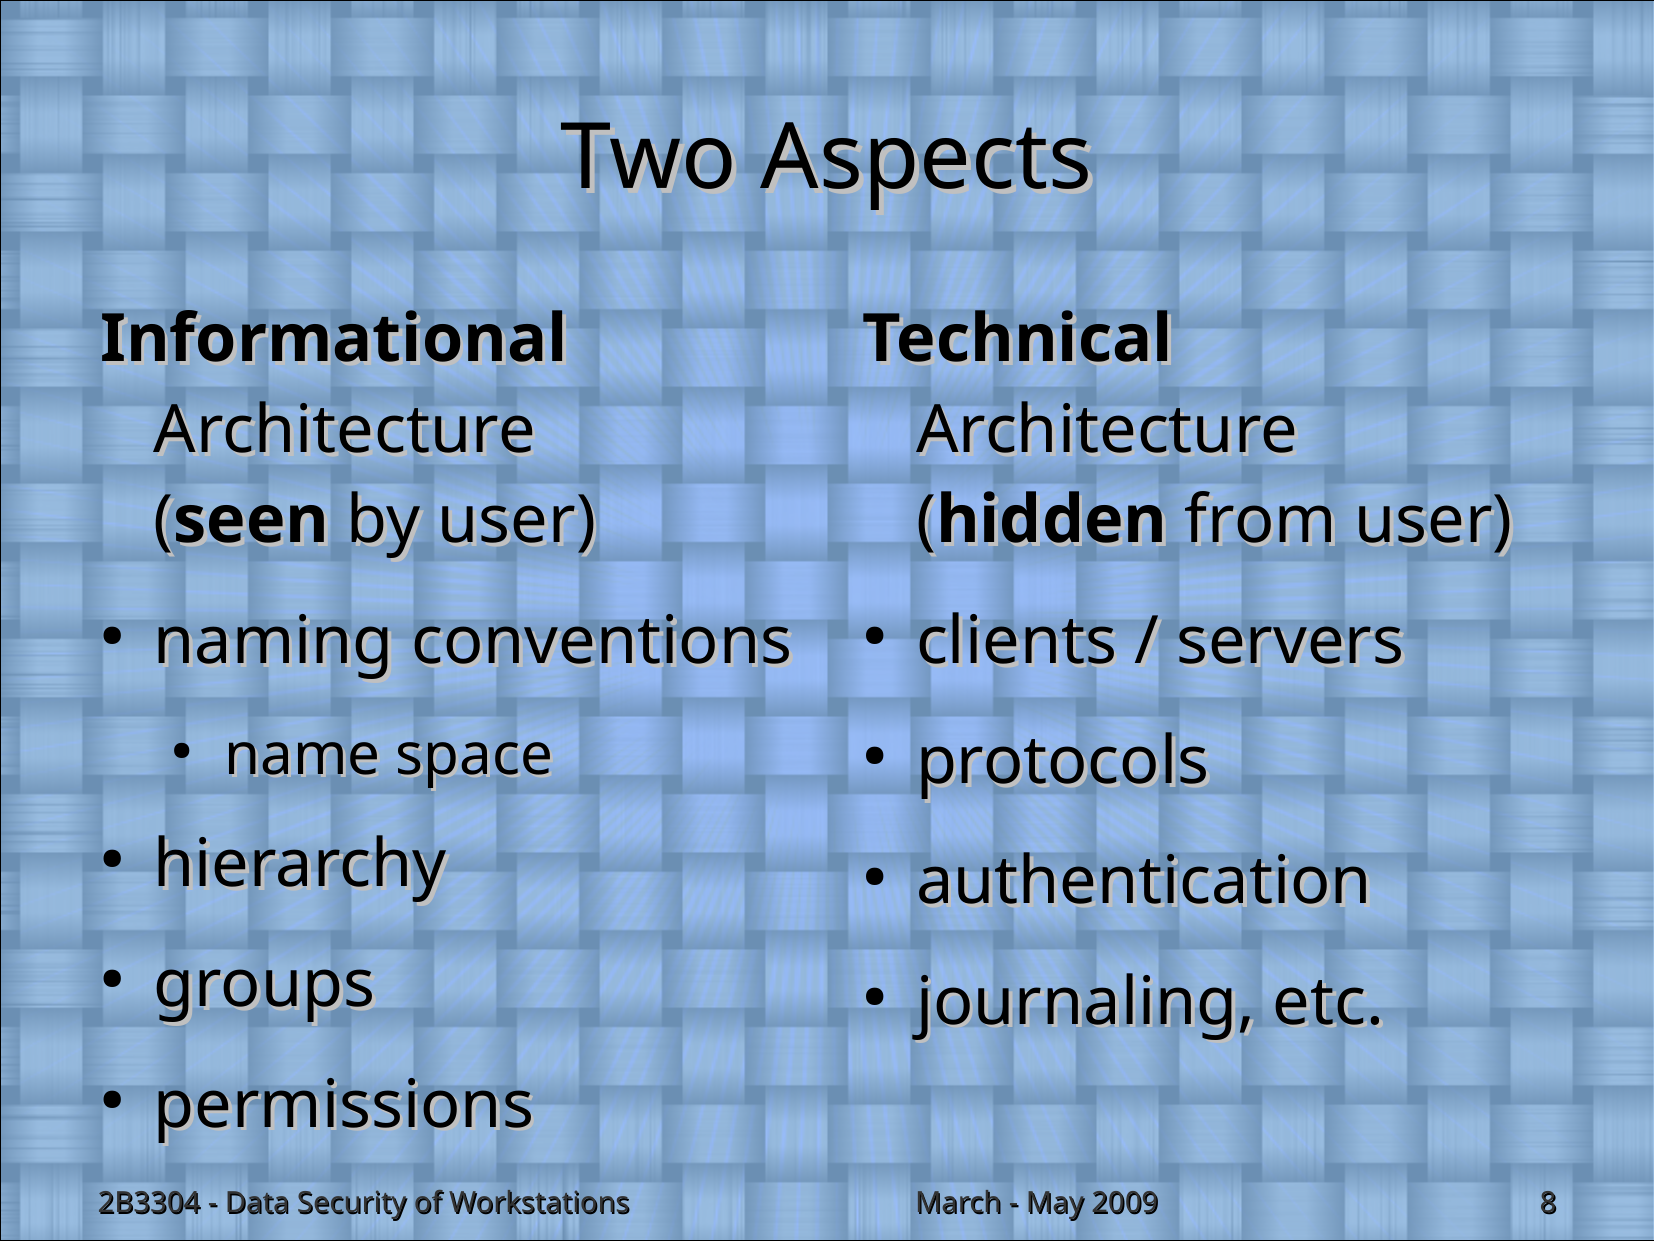

# Two Aspects
Informational Architecture
(seen by user)
naming conventions
name space
hierarchy
groups
permissions
Technical Architecture
(hidden from user)
clients / servers
protocols
authentication
journaling, etc.